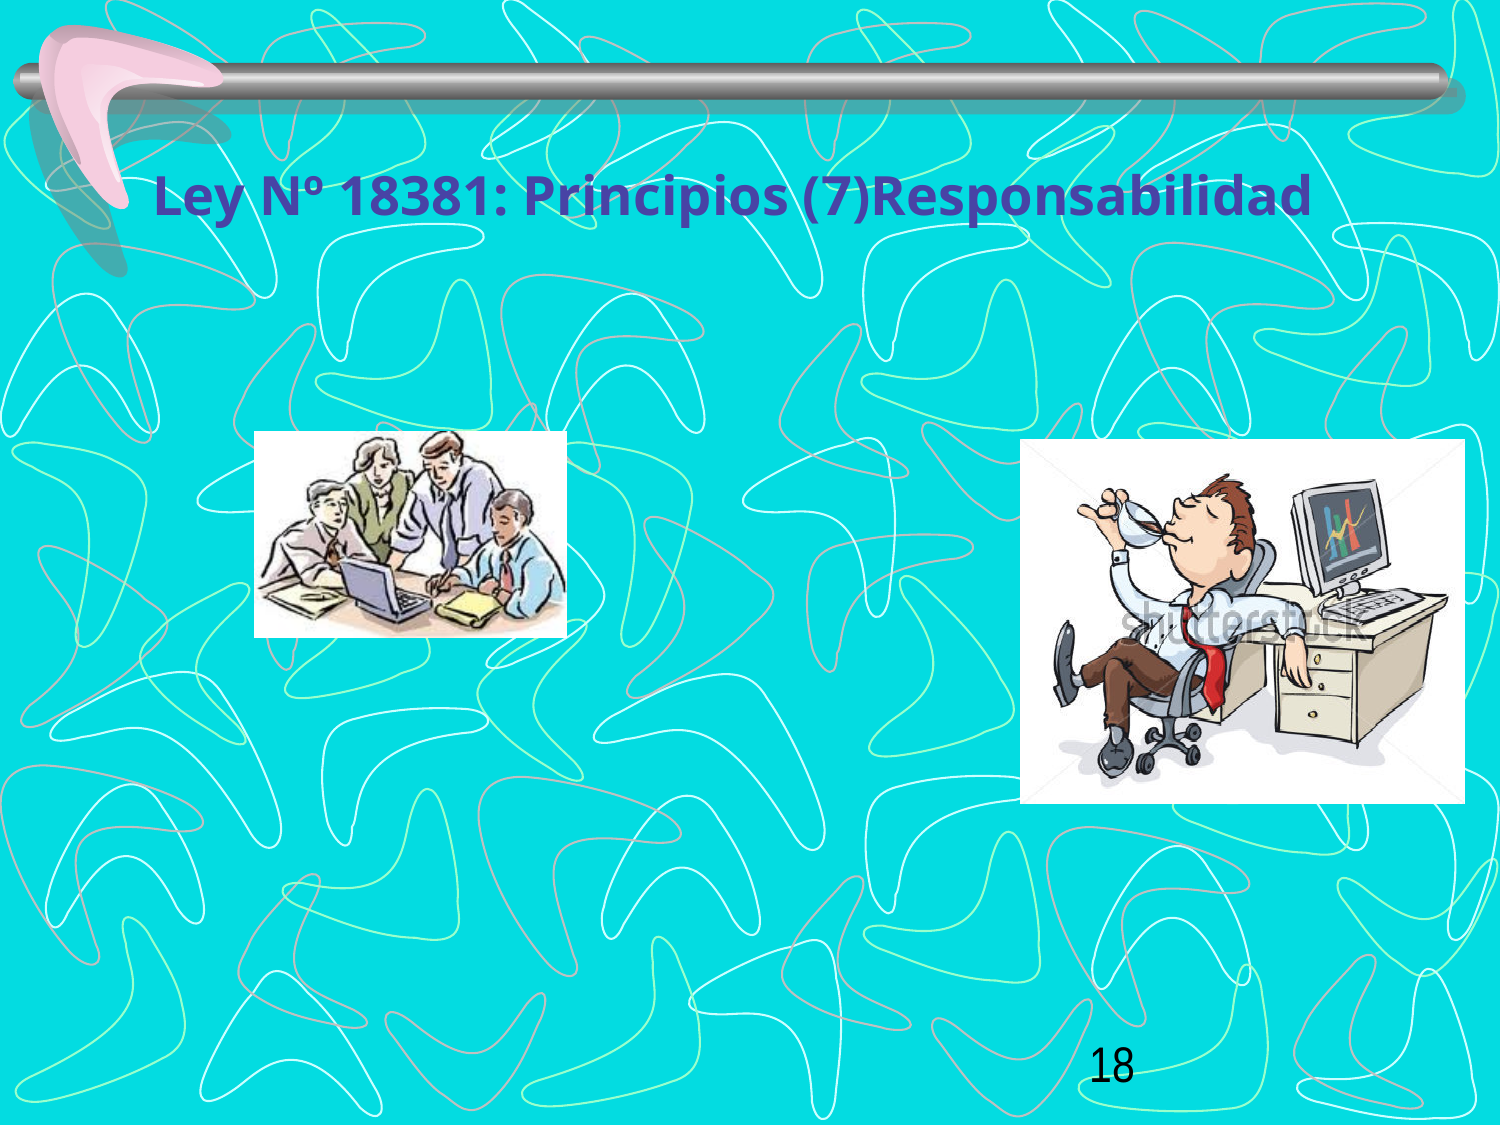

# Ley Nº 18381: Principios (7)Responsabilidad
18